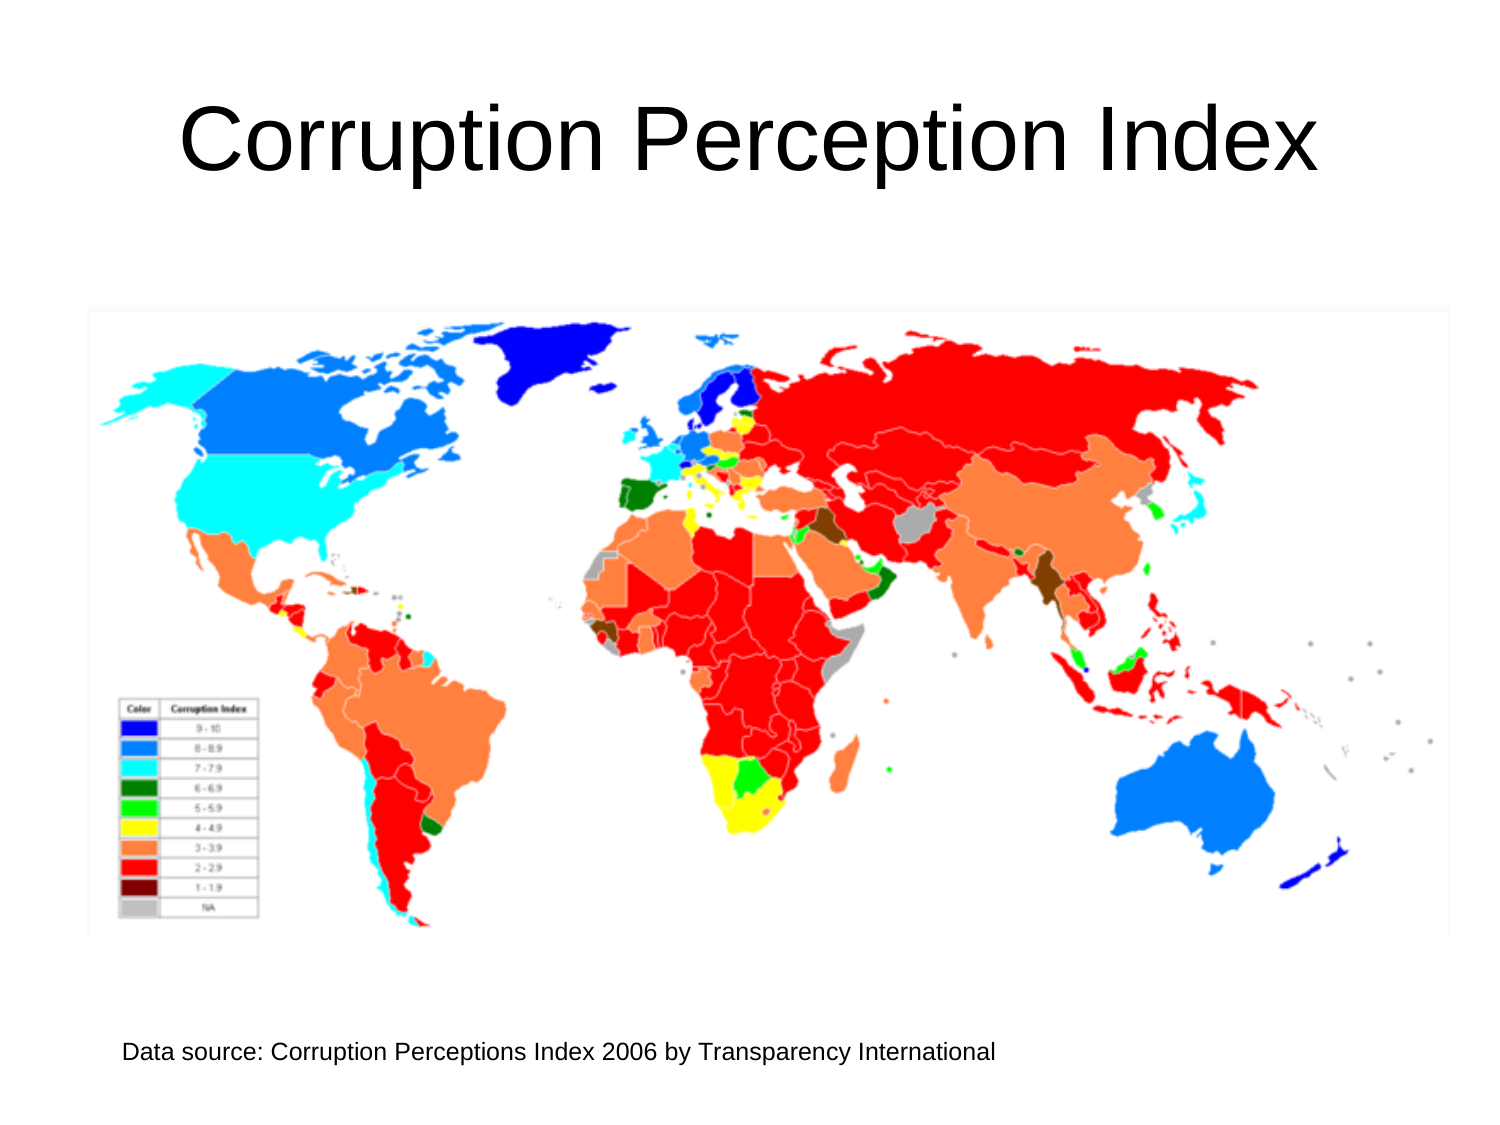

# Corruption Perception Index
Data source: Corruption Perceptions Index 2006 by Transparency International